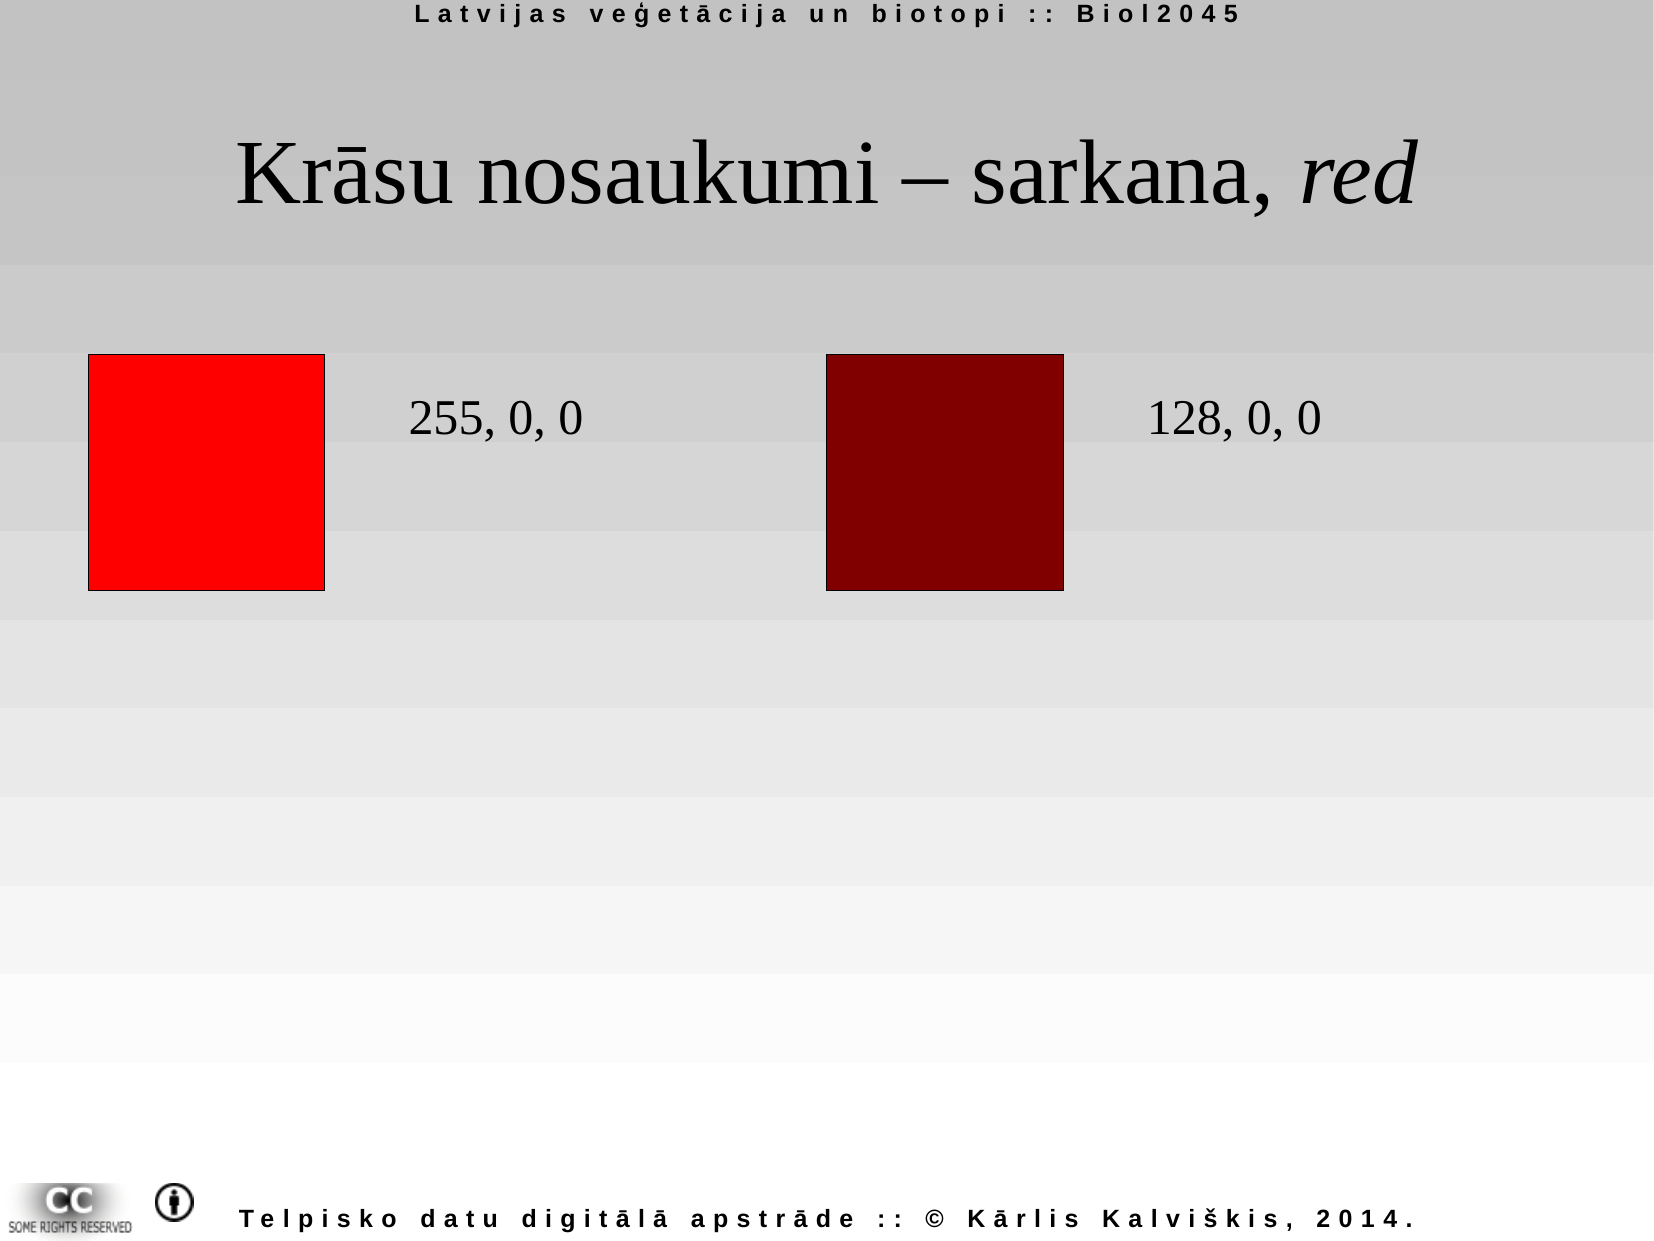

# Krāsu nosaukumi – sarkana, red
255, 0, 0
128, 0, 0